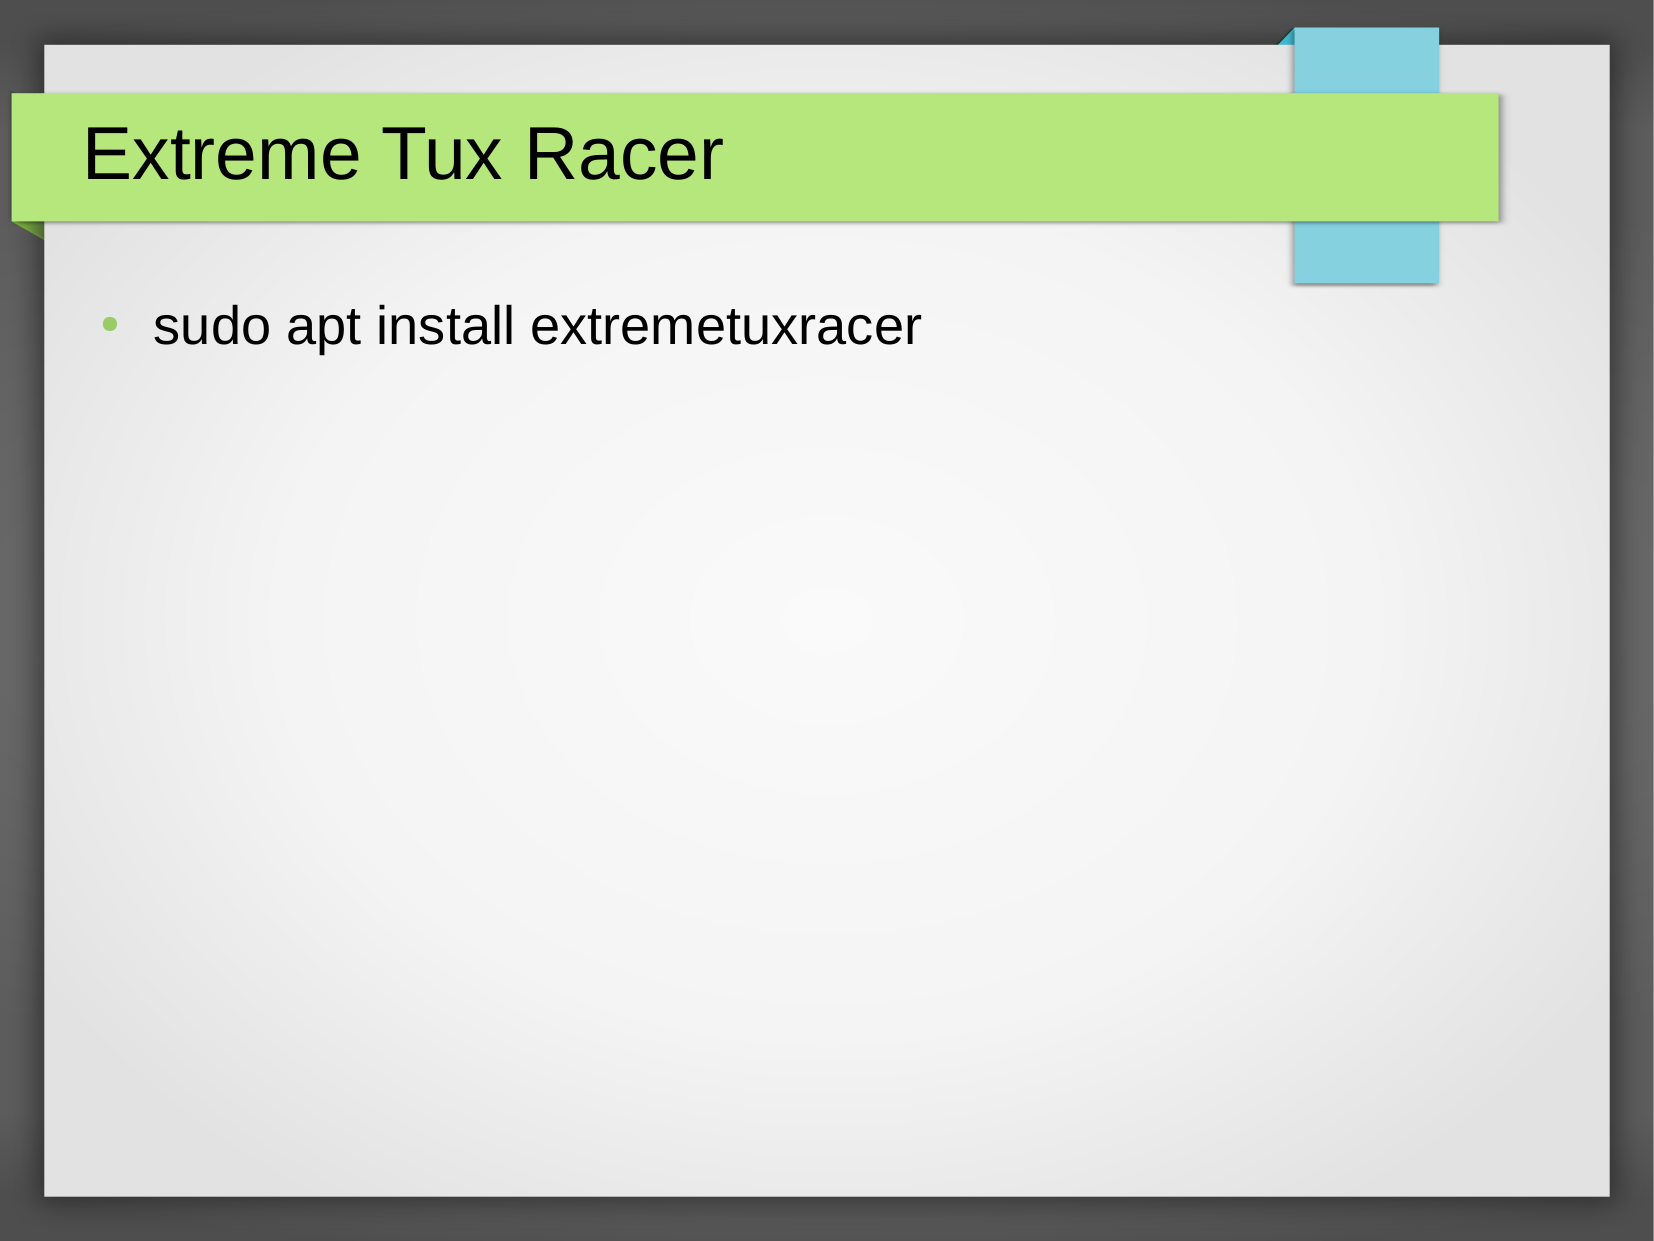

# Extreme Tux Racer
sudo apt install extremetuxracer